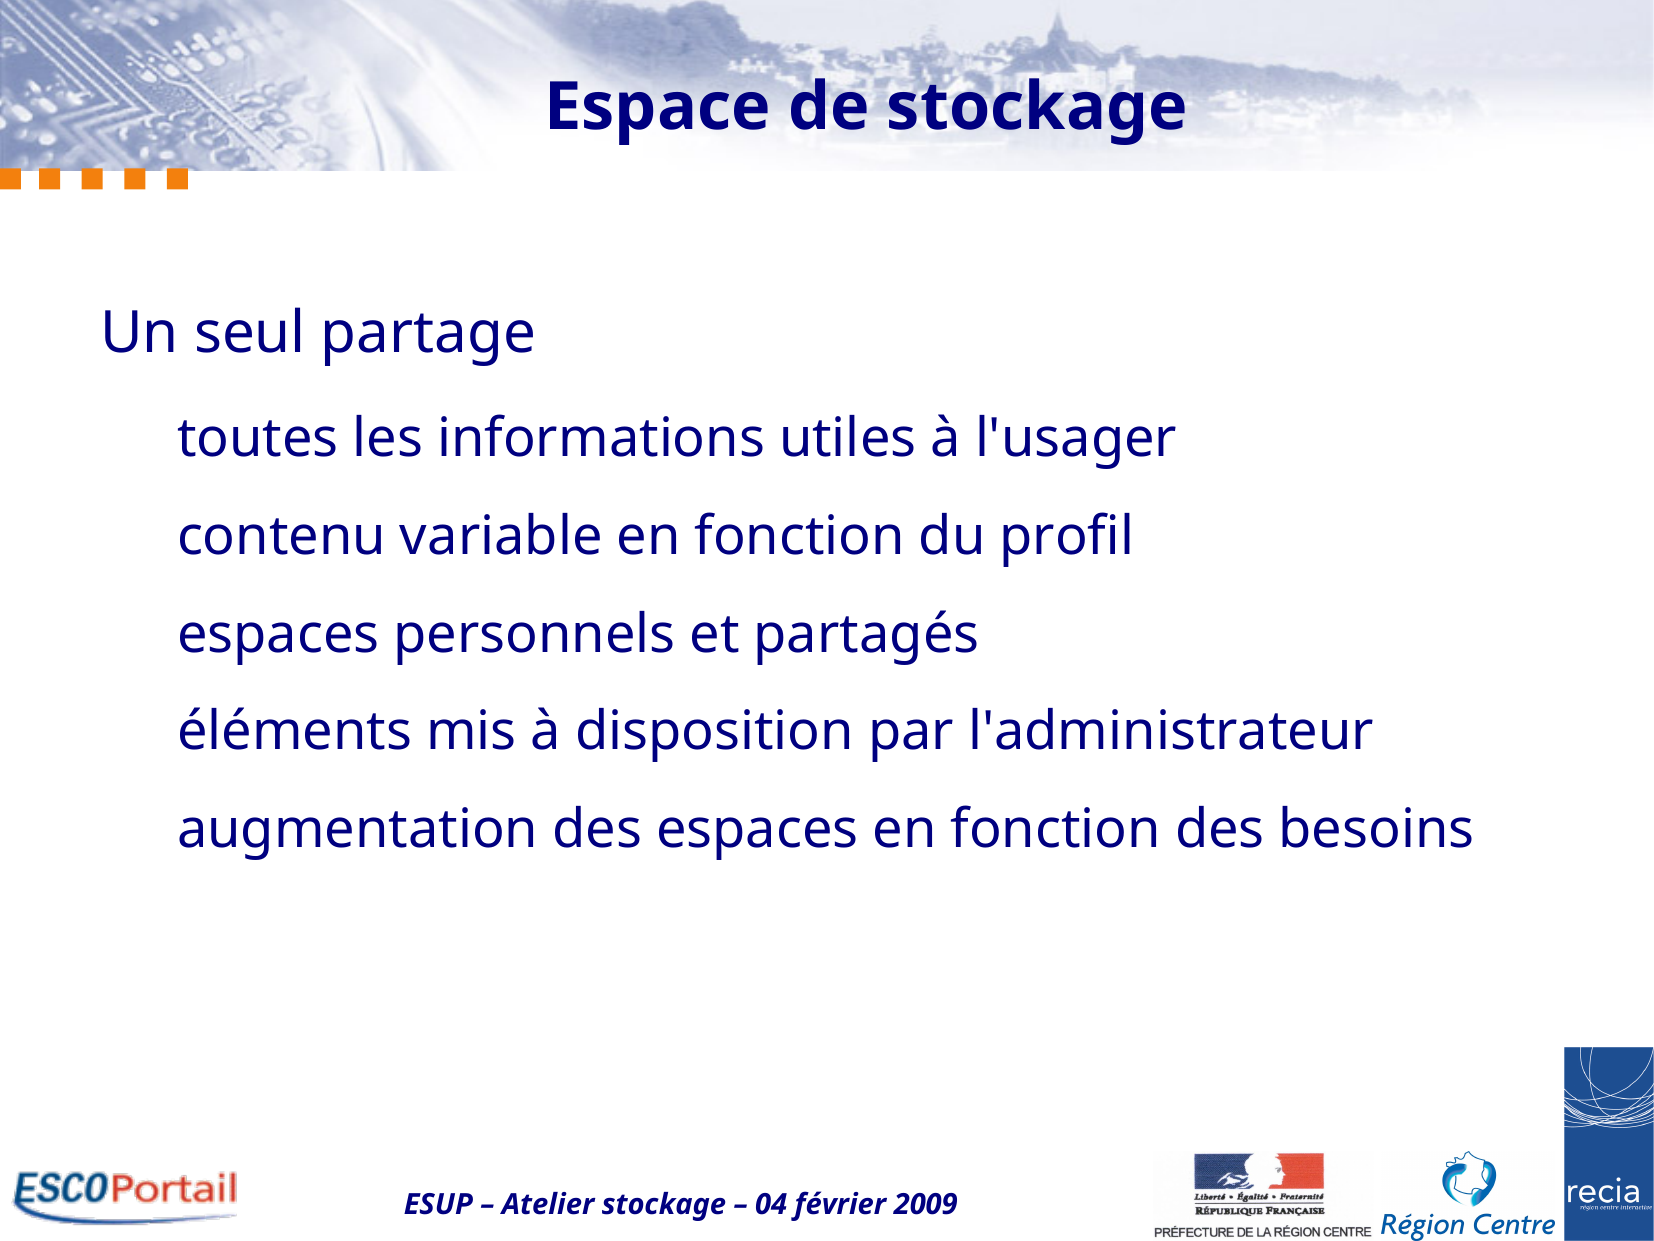

# Espace de stockage
Un seul partage
toutes les informations utiles à l'usager
contenu variable en fonction du profil
espaces personnels et partagés
éléments mis à disposition par l'administrateur
augmentation des espaces en fonction des besoins